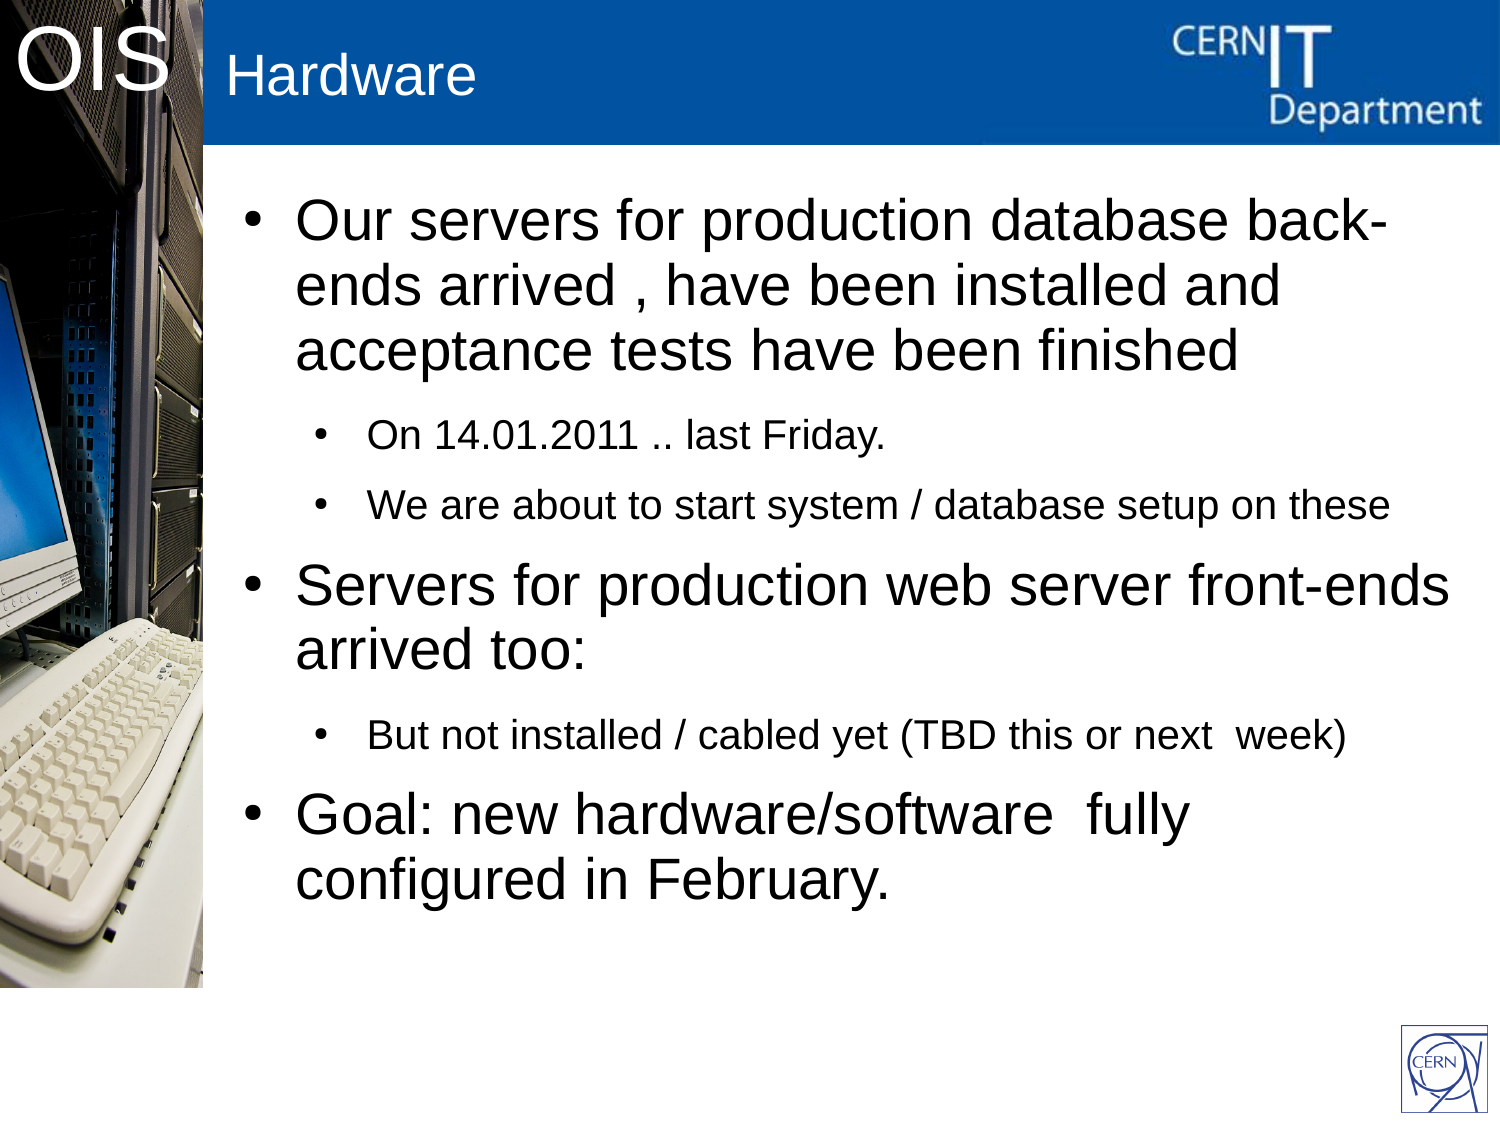

# Hardware
Our servers for production database back-ends arrived , have been installed and acceptance tests have been finished
On 14.01.2011 .. last Friday.
We are about to start system / database setup on these
Servers for production web server front-ends arrived too:
But not installed / cabled yet (TBD this or next week)
Goal: new hardware/software fully configured in February.